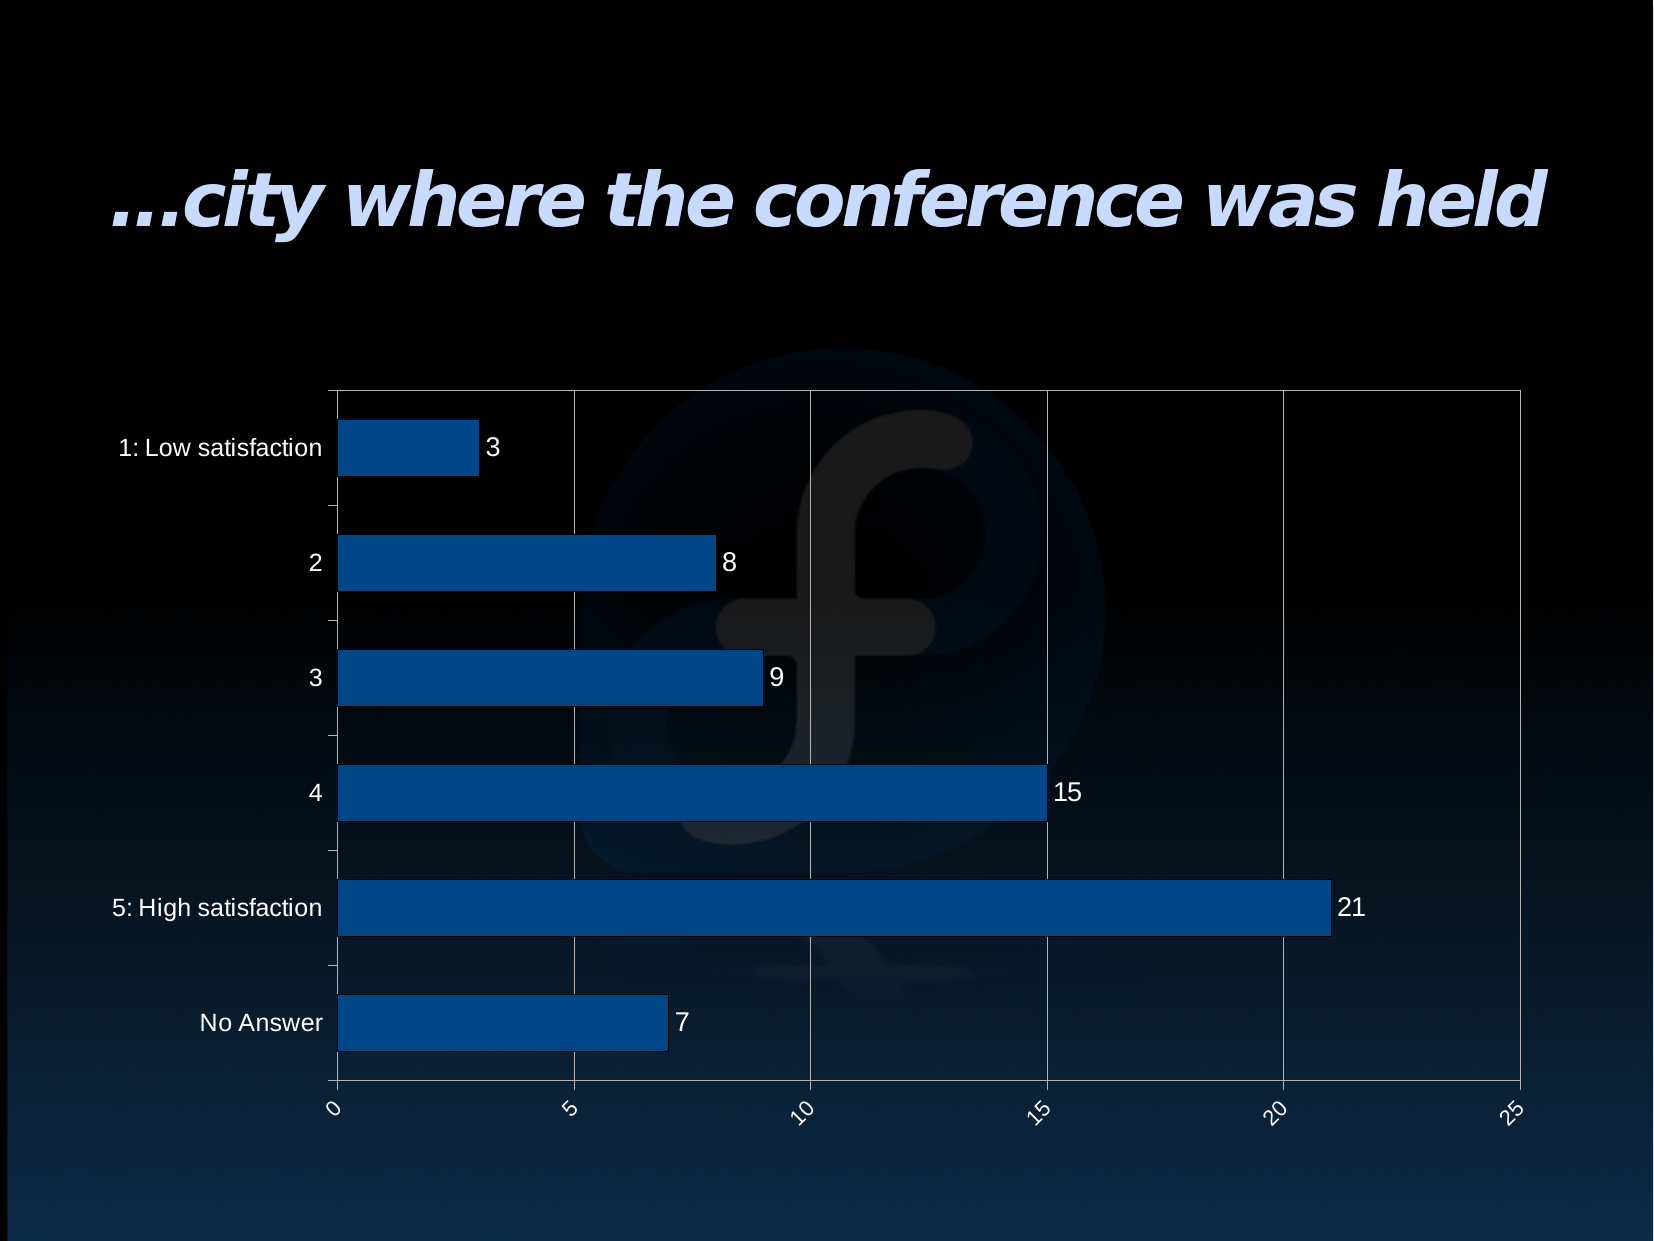

# ...city where the conference was held
### Chart
| Category | 119 Total Respondents |
|---|---|
| 1: Low satisfaction | 3.0 |
| 2 | 8.0 |
| 3 | 9.0 |
| 4 | 15.0 |
| 5: High satisfaction | 21.0 |
| No Answer | 7.0 |